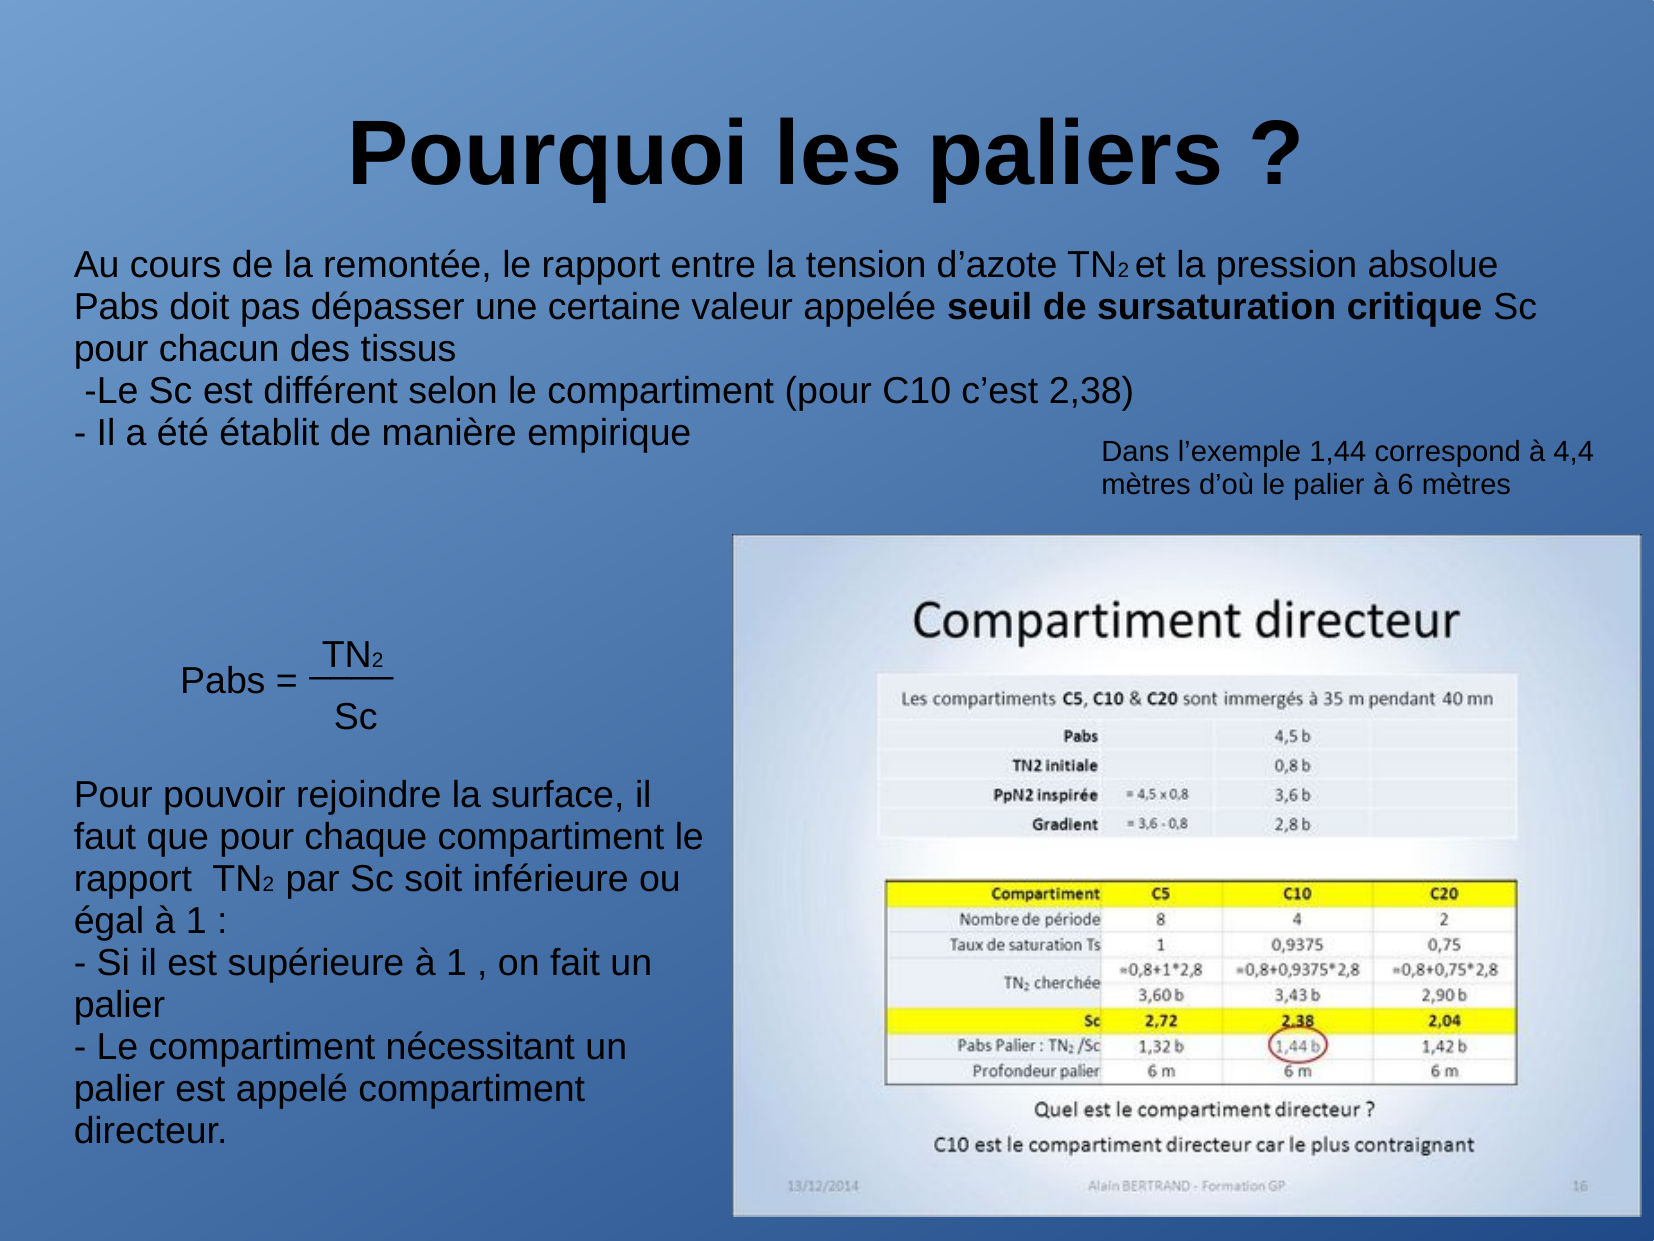

# Pourquoi les paliers ?
Au cours de la remontée, le rapport entre la tension d’azote TN2 et la pression absolue Pabs doit pas dépasser une certaine valeur appelée seuil de sursaturation critique Sc pour chacun des tissus
 -Le Sc est différent selon le compartiment (pour C10 c’est 2,38)
- Il a été établit de manière empirique
Dans l’exemple 1,44 correspond à 4,4 mètres d’où le palier à 6 mètres
TN2
____
Pabs =
Sc
Pour pouvoir rejoindre la surface, il faut que pour chaque compartiment le rapport TN2 par Sc soit inférieure ou égal à 1 :
- Si il est supérieure à 1 , on fait un palier
- Le compartiment nécessitant un palier est appelé compartiment directeur.